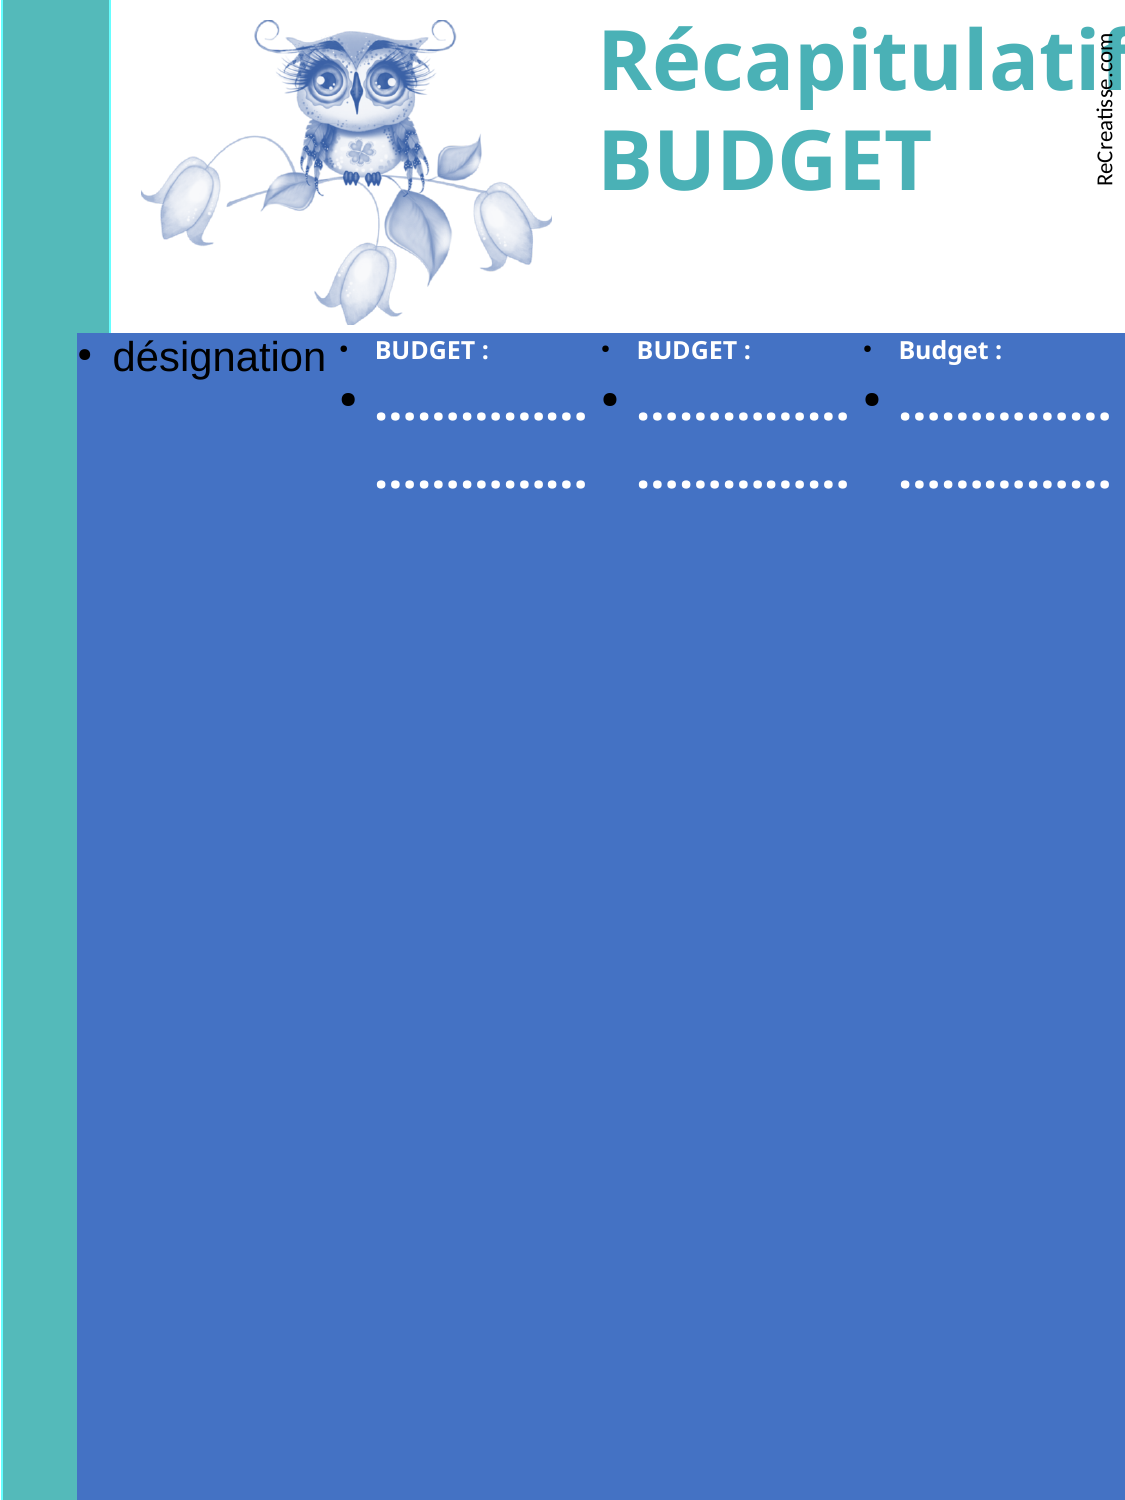

Récapitulatif
BUDGET
ReCreatisse.com
| désignation | BUDGET : ……………………………………… | BUDGET : ……………………………………… | Budget : ………………………………….. |
| --- | --- | --- | --- |
| | | | |
| | | | |
| | | | |
| | | | |
| | | | |
| | | | |
| | | | |